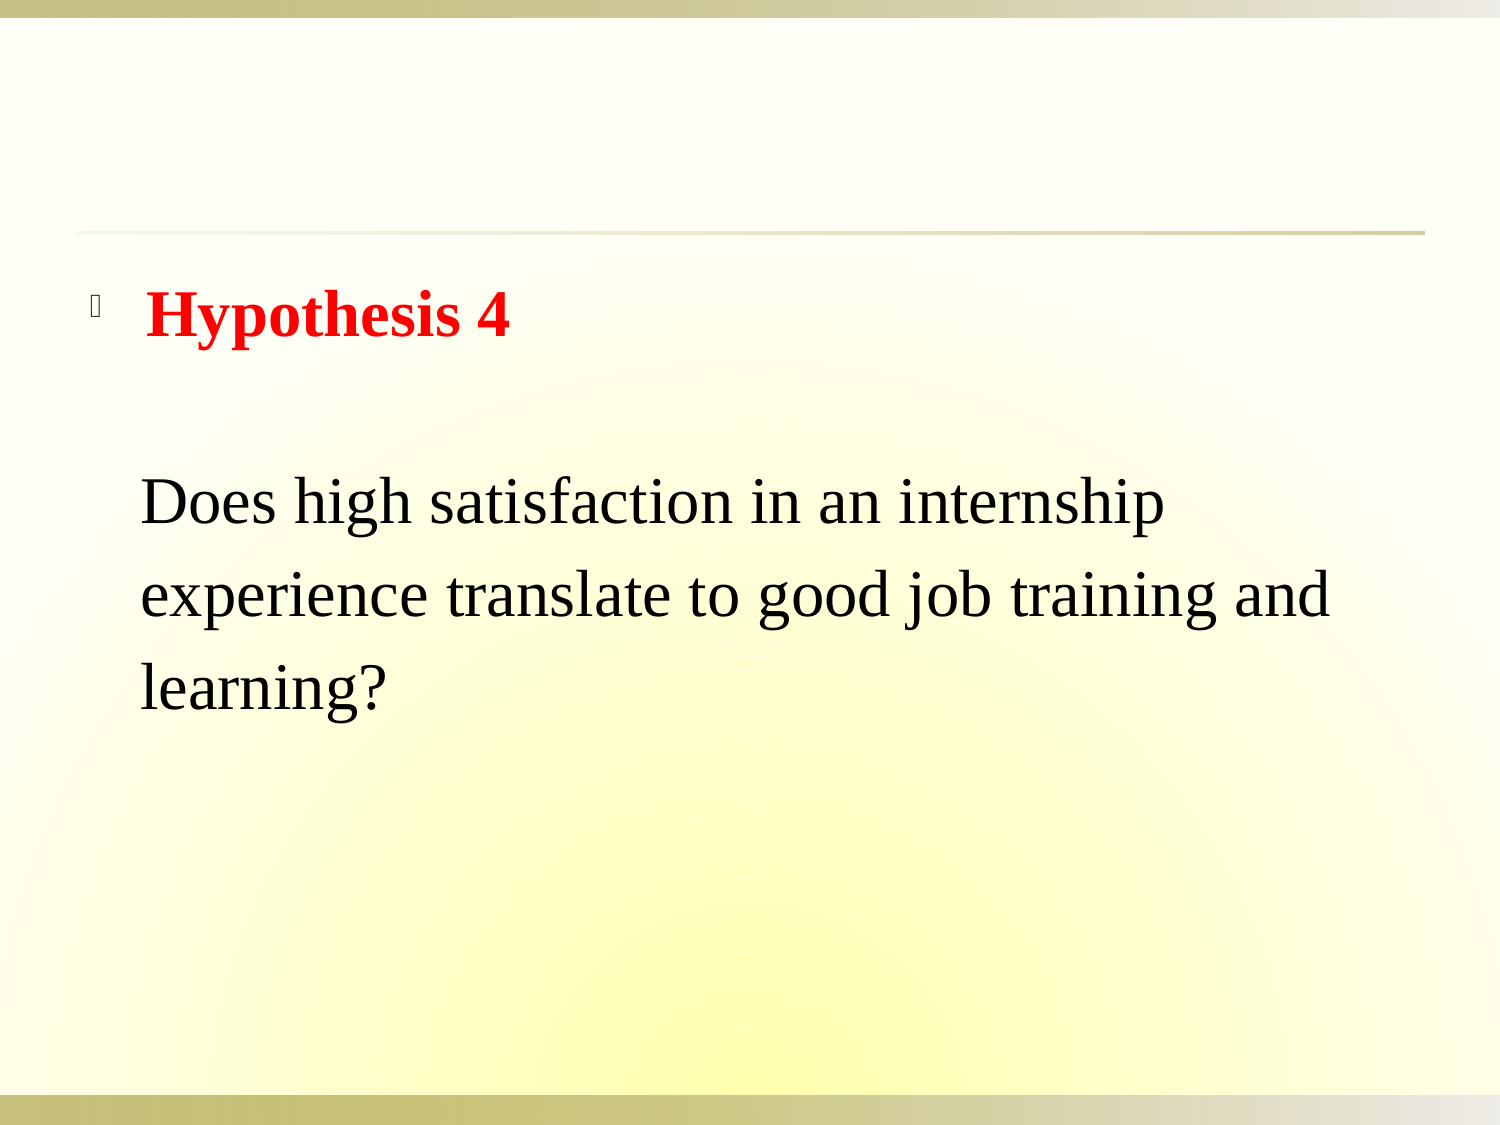

#
Hypothesis 4
 Does high satisfaction in an internship
 experience translate to good job training and
 learning?